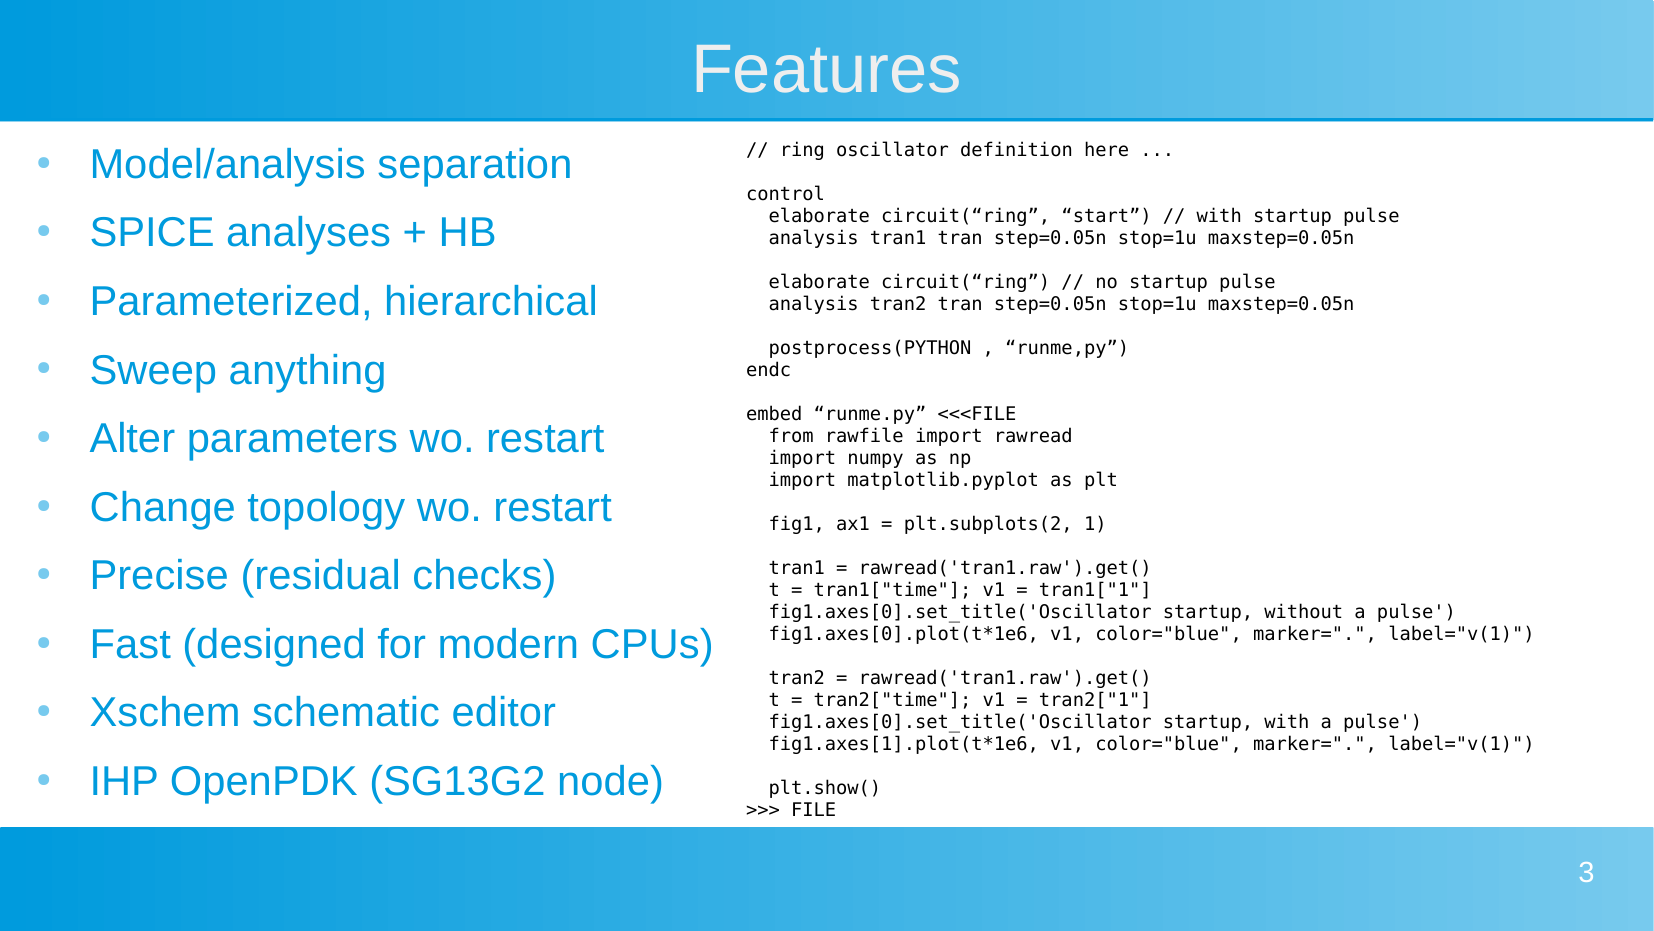

# Features
// ring oscillator definition here ...
control
 elaborate circuit(“ring”, “start”) // with startup pulse
 analysis tran1 tran step=0.05n stop=1u maxstep=0.05n
 elaborate circuit(“ring”) // no startup pulse
 analysis tran2 tran step=0.05n stop=1u maxstep=0.05n
 postprocess(PYTHON , “runme,py”)
endc
embed “runme.py” <<<FILE
 from rawfile import rawread
 import numpy as np
 import matplotlib.pyplot as plt
 fig1, ax1 = plt.subplots(2, 1)
 tran1 = rawread('tran1.raw').get()
 t = tran1["time"]; v1 = tran1["1"]
 fig1.axes[0].set_title('Oscillator startup, without a pulse')
 fig1.axes[0].plot(t*1e6, v1, color="blue", marker=".", label="v(1)")
 tran2 = rawread('tran1.raw').get()
 t = tran2["time"]; v1 = tran2["1"]
 fig1.axes[0].set_title('Oscillator startup, with a pulse')
 fig1.axes[1].plot(t*1e6, v1, color="blue", marker=".", label="v(1)")
 plt.show()
>>> FILE
Model/analysis separation
SPICE analyses + HB
Parameterized, hierarchical
Sweep anything
Alter parameters wo. restart
Change topology wo. restart
Precise (residual checks)
Fast (designed for modern CPUs)
Xschem schematic editor
IHP OpenPDK (SG13G2 node)
3